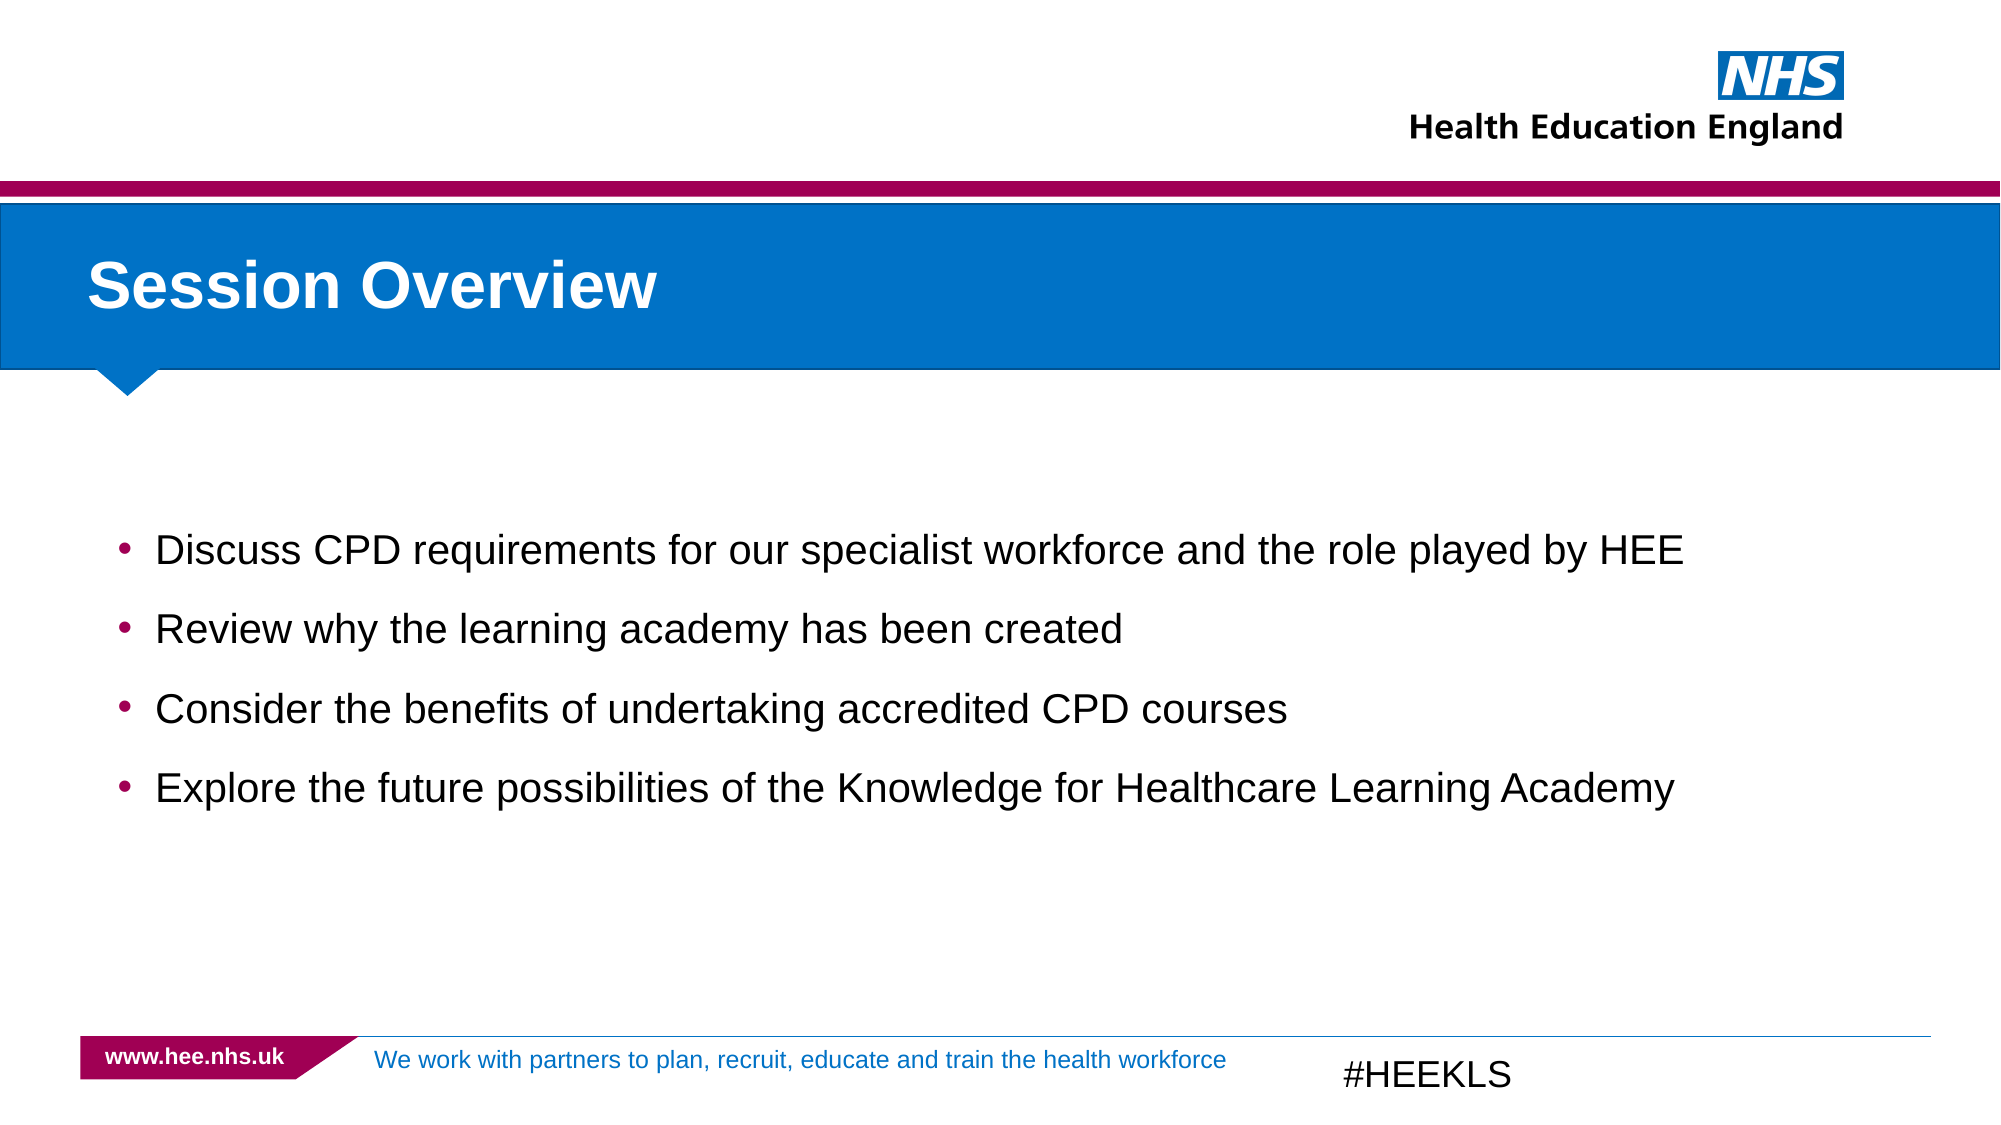

# Session Overview
Discuss CPD requirements for our specialist workforce and the role played by HEE
Review why the learning academy has been created
Consider the benefits of undertaking accredited CPD courses
Explore the future possibilities of the Knowledge for Healthcare Learning Academy
 #HEEKLS